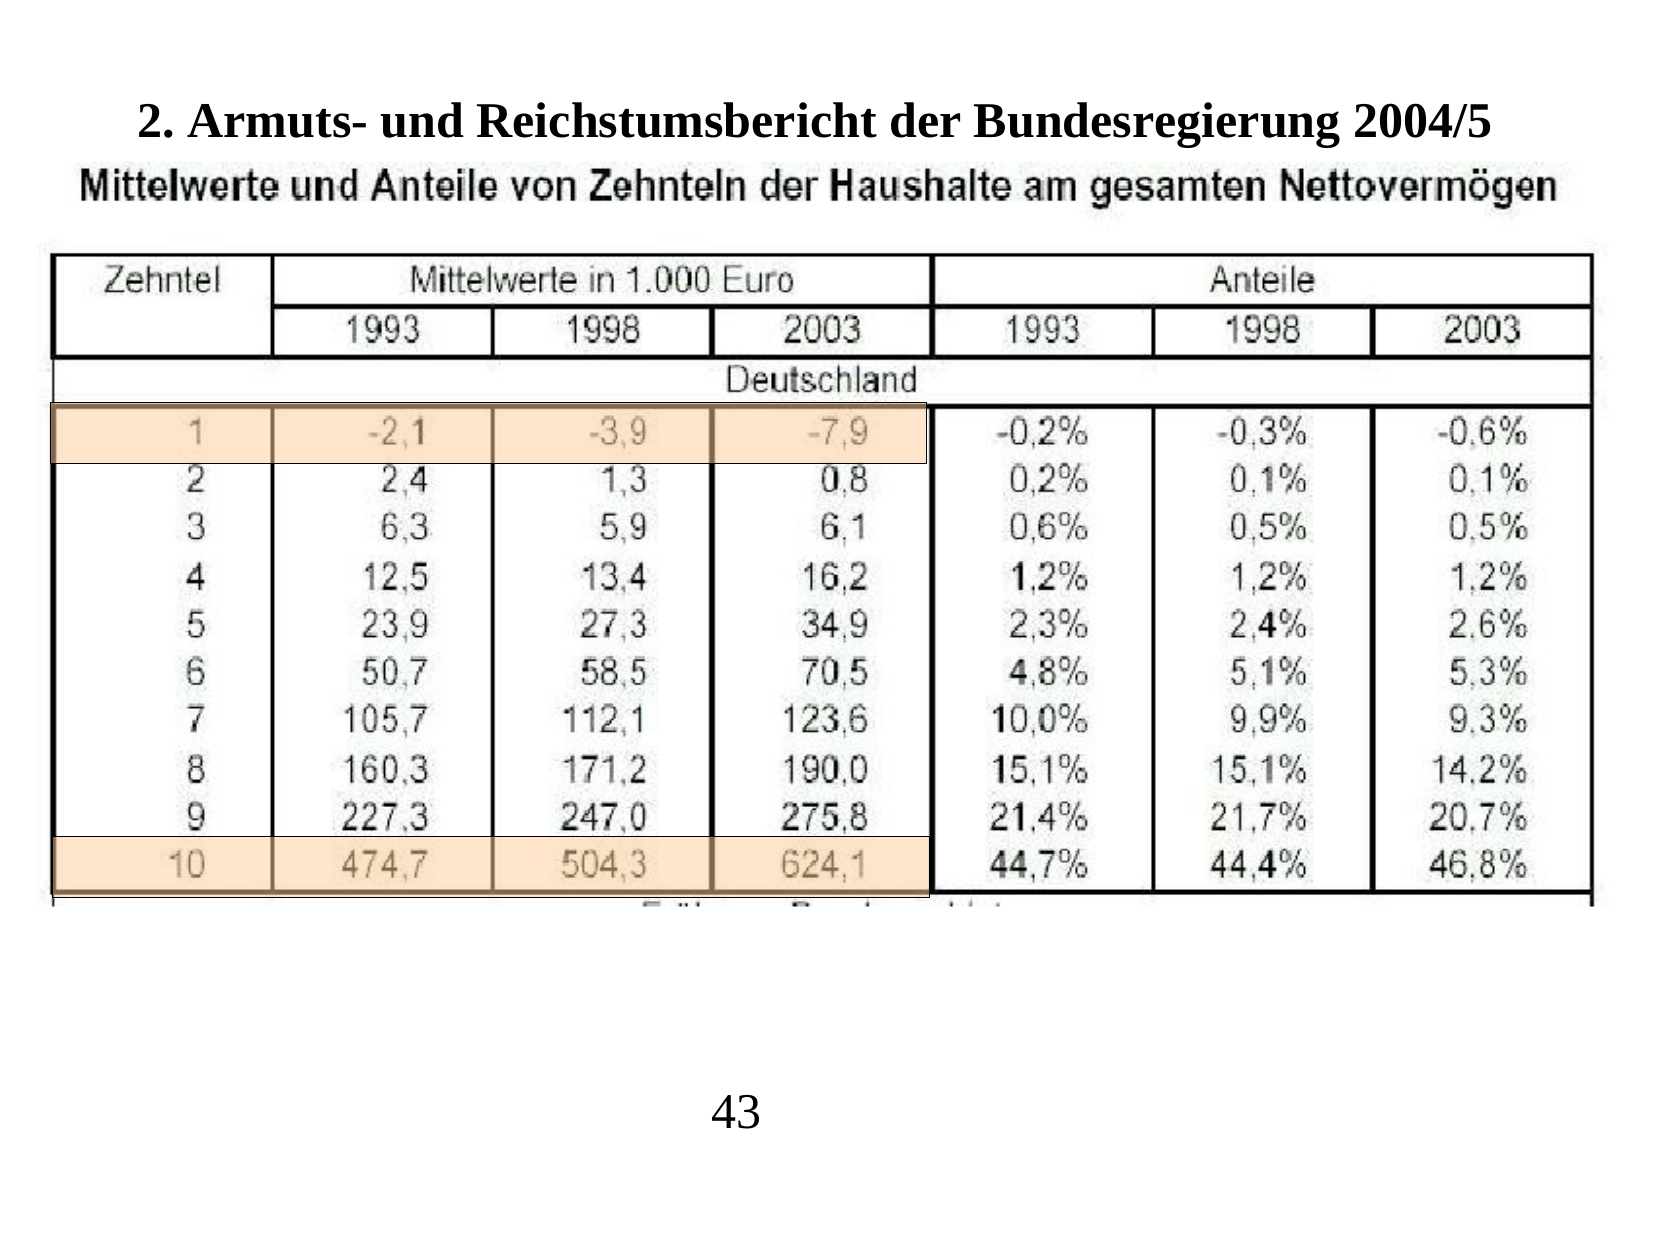

2. Armuts- und Reichstumsbericht der Bundesregierung 2004/5